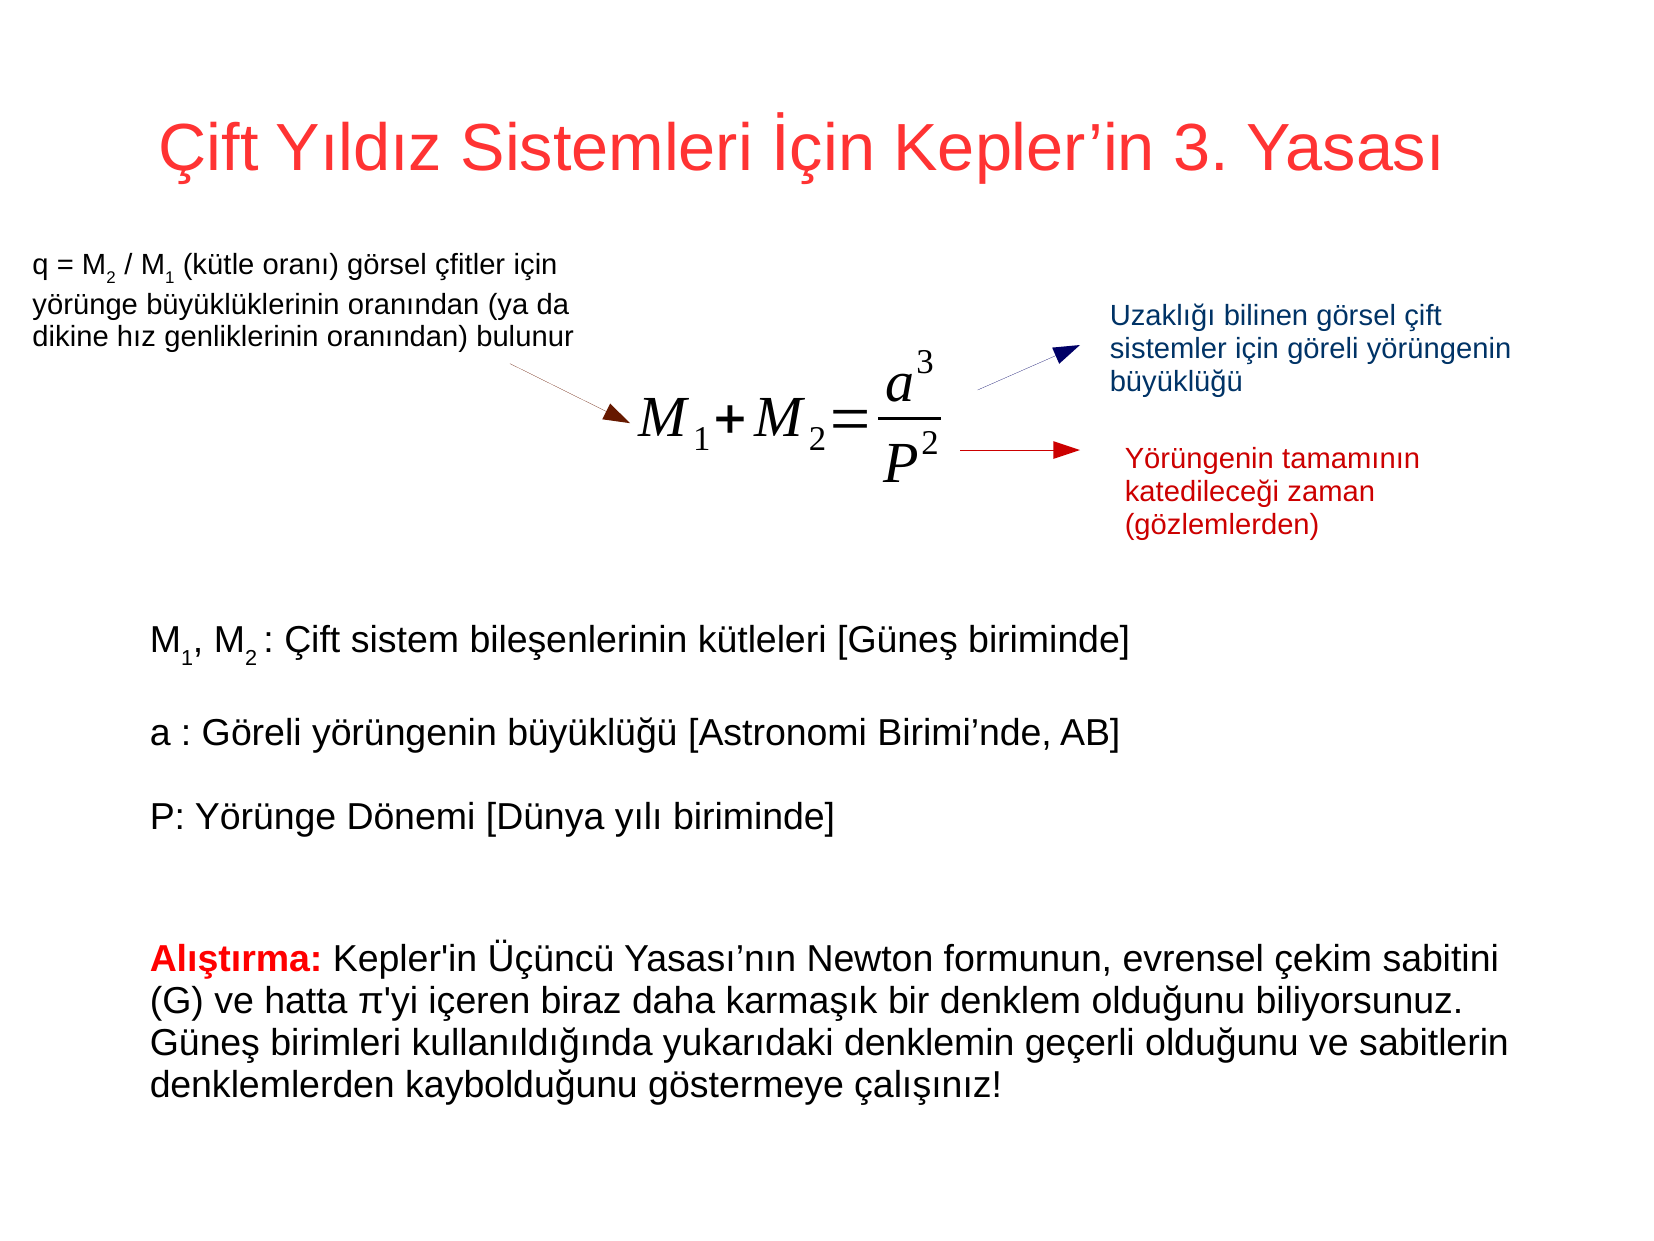

Çift Yıldız Sistemleri İçin Kepler’in 3. Yasası
q = M2 / M1 (kütle oranı) görsel çfitler için yörünge büyüklüklerinin oranından (ya da dikine hız genliklerinin oranından) bulunur
Uzaklığı bilinen görsel çift sistemler için göreli yörüngenin büyüklüğü
Yörüngenin tamamının katedileceği zaman (gözlemlerden)
M1, M2 : Çift sistem bileşenlerinin kütleleri [Güneş biriminde]
a : Göreli yörüngenin büyüklüğü [Astronomi Birimi’nde, AB]
P: Yörünge Dönemi [Dünya yılı biriminde]
Alıştırma: Kepler'in Üçüncü Yasası’nın Newton formunun, evrensel çekim sabitini (G) ve hatta π'yi içeren biraz daha karmaşık bir denklem olduğunu biliyorsunuz. Güneş birimleri kullanıldığında yukarıdaki denklemin geçerli olduğunu ve sabitlerin denklemlerden kaybolduğunu göstermeye çalışınız!